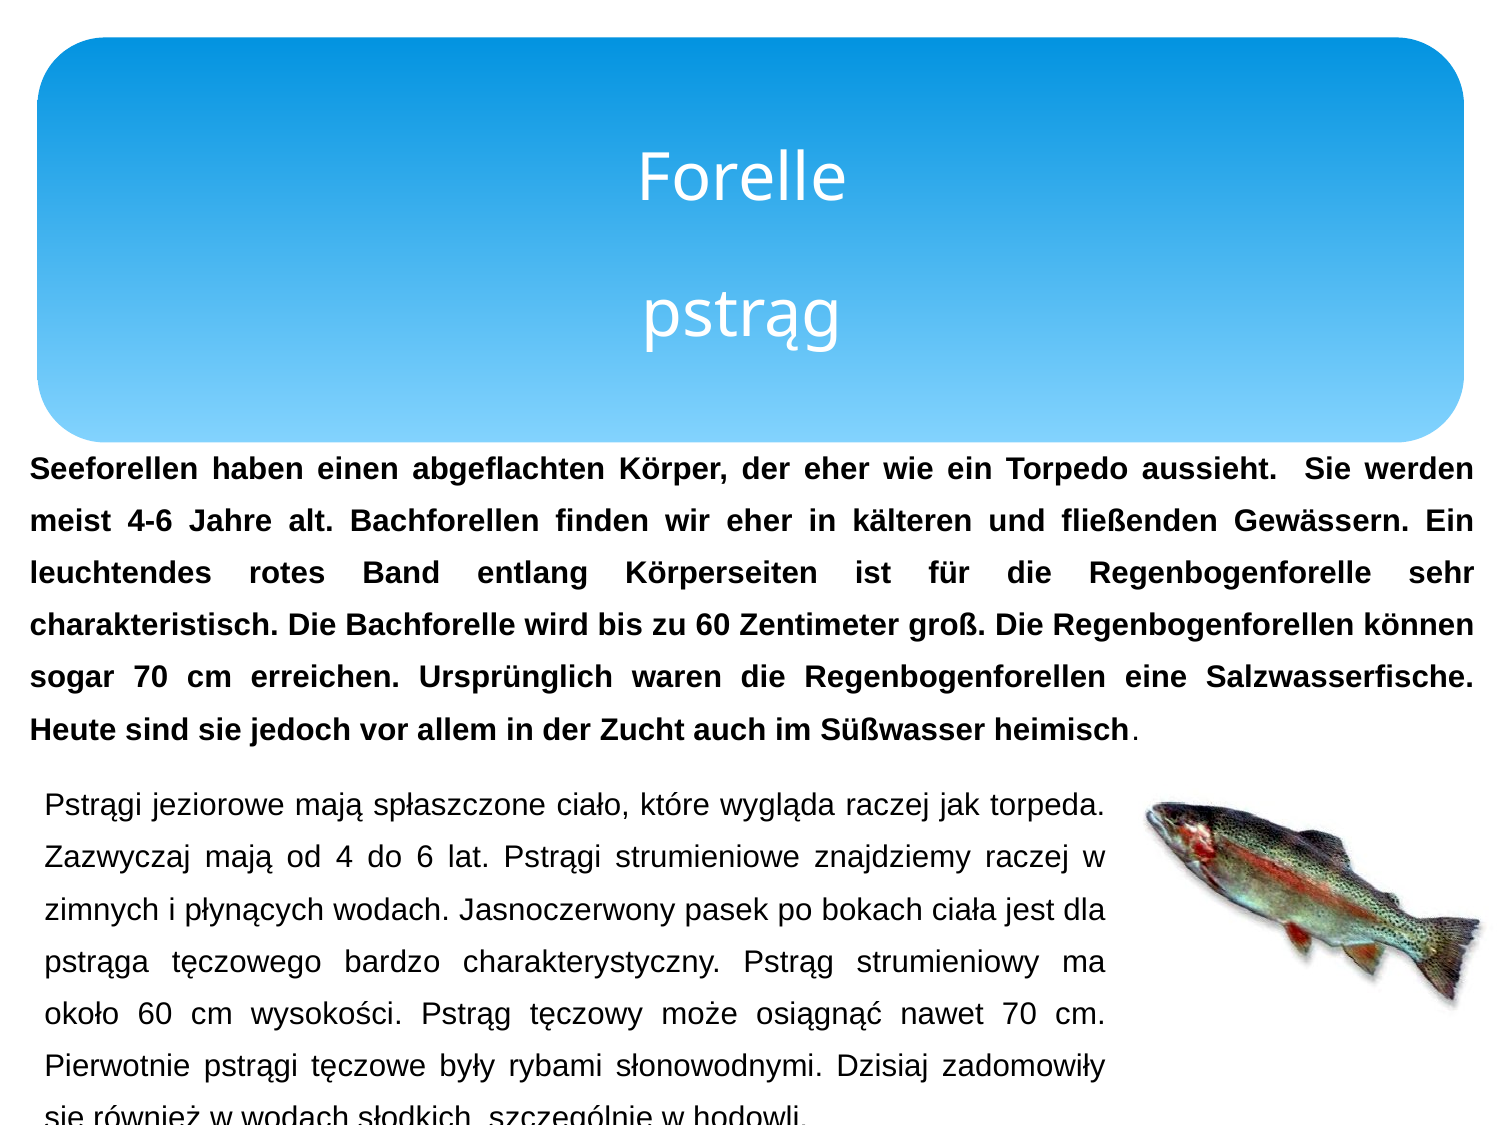

# Forelle pstrąg
Seeforellen haben einen abgeflachten Körper, der eher wie ein Torpedo aussieht. Sie werden meist 4-6 Jahre alt. Bachforellen finden wir eher in kälteren und fließenden Gewässern. Ein leuchtendes rotes Band entlang Körperseiten ist für die Regenbogenforelle sehr charakteristisch. Die Bachforelle wird bis zu 60 Zentimeter groß. Die Regenbogenforellen können sogar 70 cm erreichen. Ursprünglich waren die Regenbogenforellen eine Salzwasserfische. Heute sind sie jedoch vor allem in der Zucht auch im Süßwasser heimisch.
Pstrągi jeziorowe mają spłaszczone ciało, które wygląda raczej jak torpeda. Zazwyczaj mają od 4 do 6 lat. Pstrągi strumieniowe znajdziemy raczej w zimnych i płynących wodach. Jasnoczerwony pasek po bokach ciała jest dla pstrąga tęczowego bardzo charakterystyczny. Pstrąg strumieniowy ma około 60 cm wysokości. Pstrąg tęczowy może osiągnąć nawet 70 cm. Pierwotnie pstrągi tęczowe były rybami słonowodnymi. Dzisiaj zadomowiły się również w wodach słodkich szczególnie w hodowli.